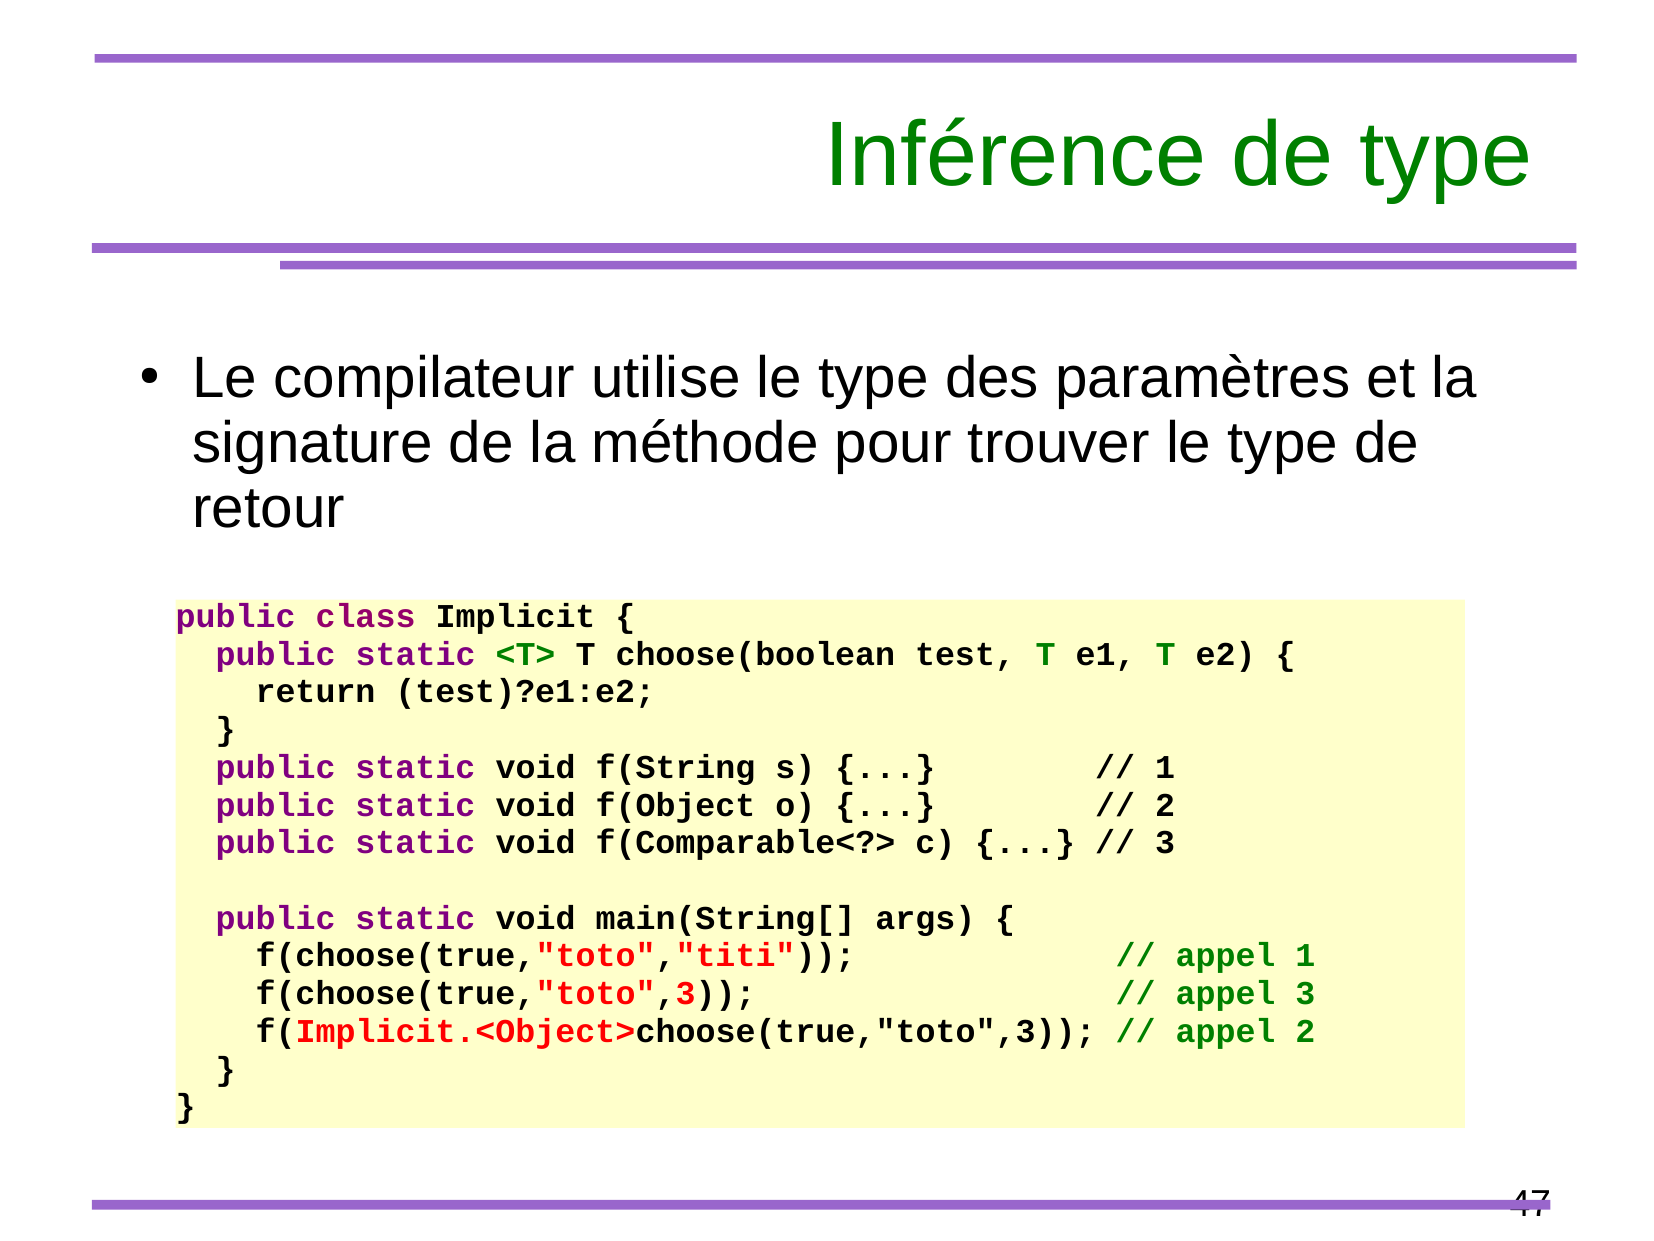

# Inférence de type
Le compilateur utilise le type des paramètres et la signature de la méthode pour trouver le type de retour
public class Implicit {
 public static <T> T choose(boolean test, T e1, T e2) {
 return (test)?e1:e2;
 }
 public static void f(String s) {...} // 1
 public static void f(Object o) {...} // 2
 public static void f(Comparable<?> c) {...} // 3
 public static void main(String[] args) {
 f(choose(true,"toto","titi")); // appel 1
 f(choose(true,"toto",3)); // appel 3
 f(Implicit.<Object>choose(true,"toto",3)); // appel 2
 }
}